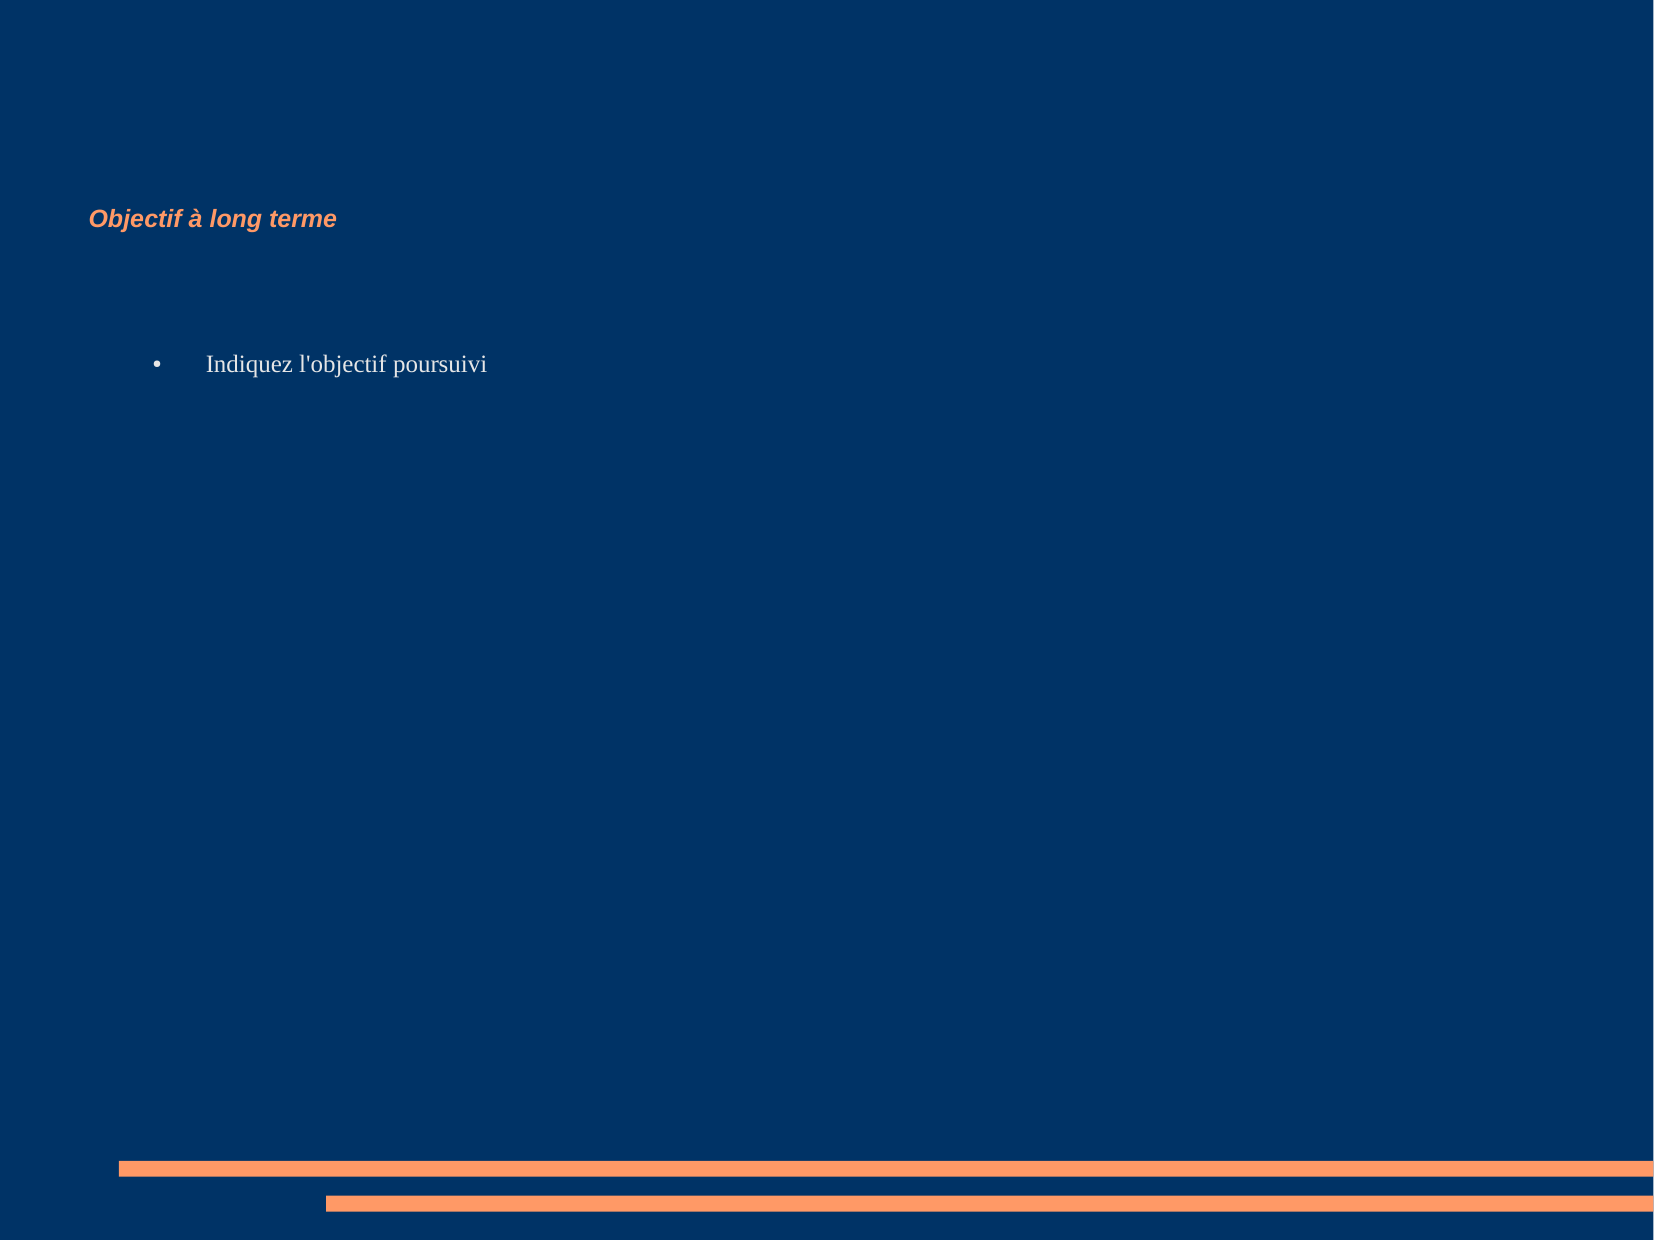

# Objectif à long terme
Indiquez l'objectif poursuivi